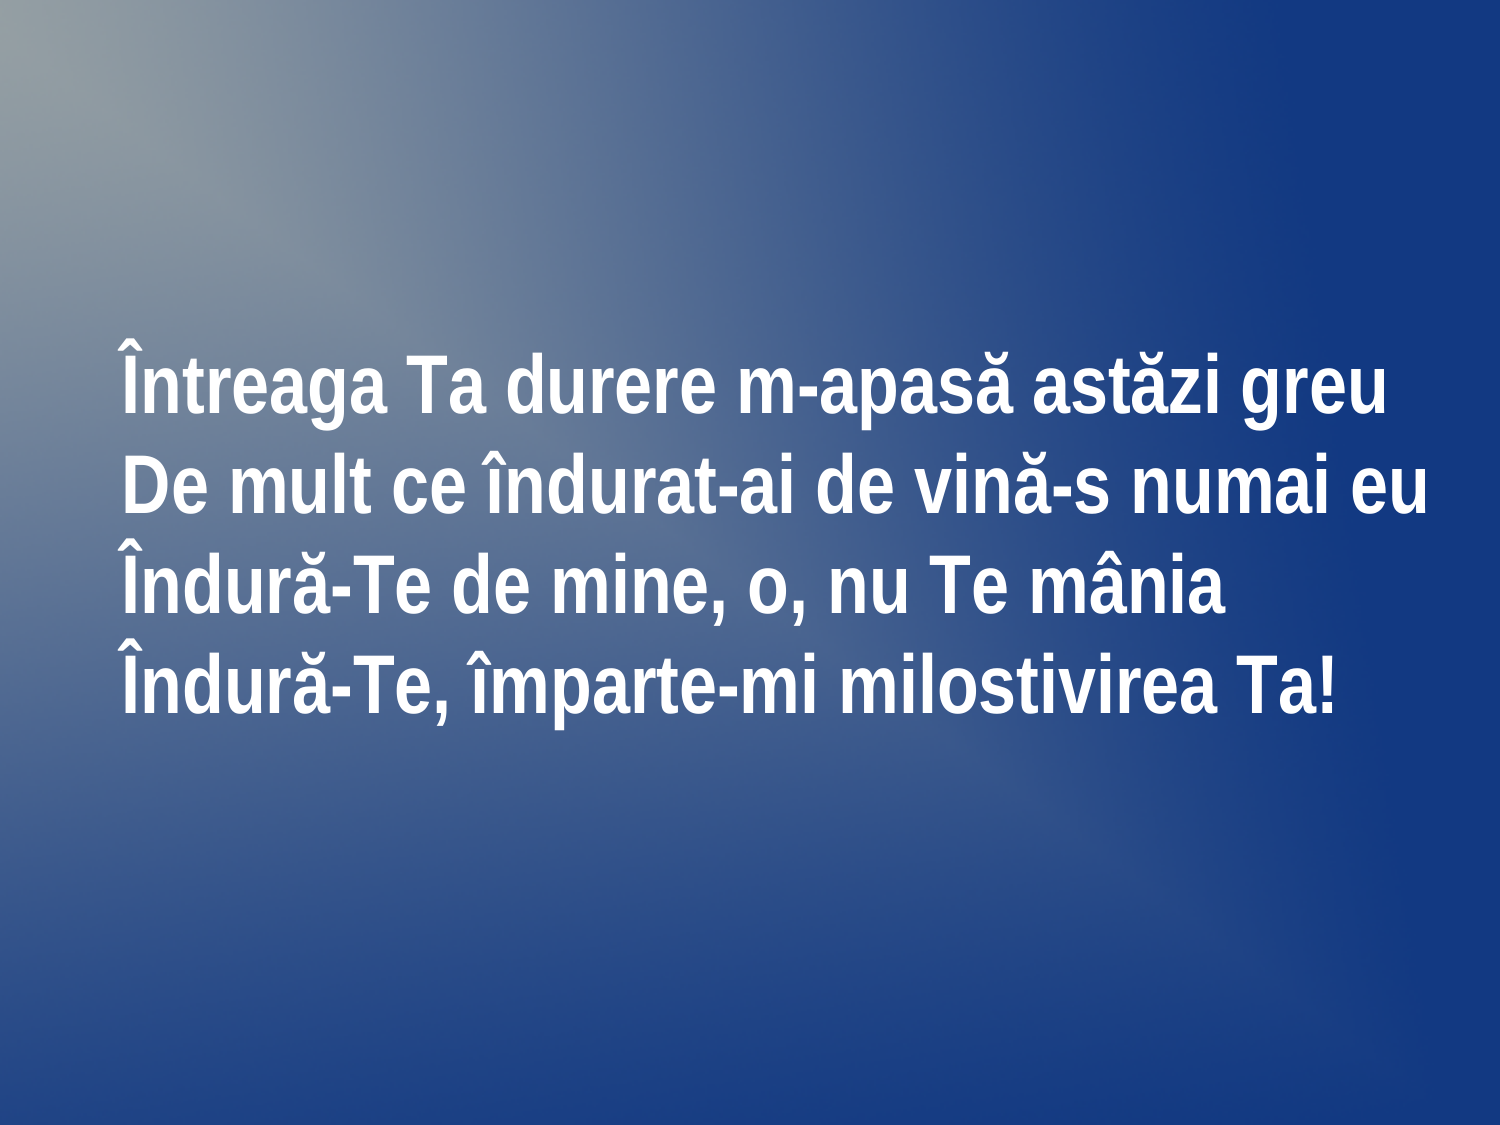

Întreaga Ta durere m-apasă astăzi greu
De mult ce îndurat-ai de vină-s numai eu
Îndură-Te de mine, o, nu Te mânia
Îndură-Te, împarte-mi milostivirea Ta!